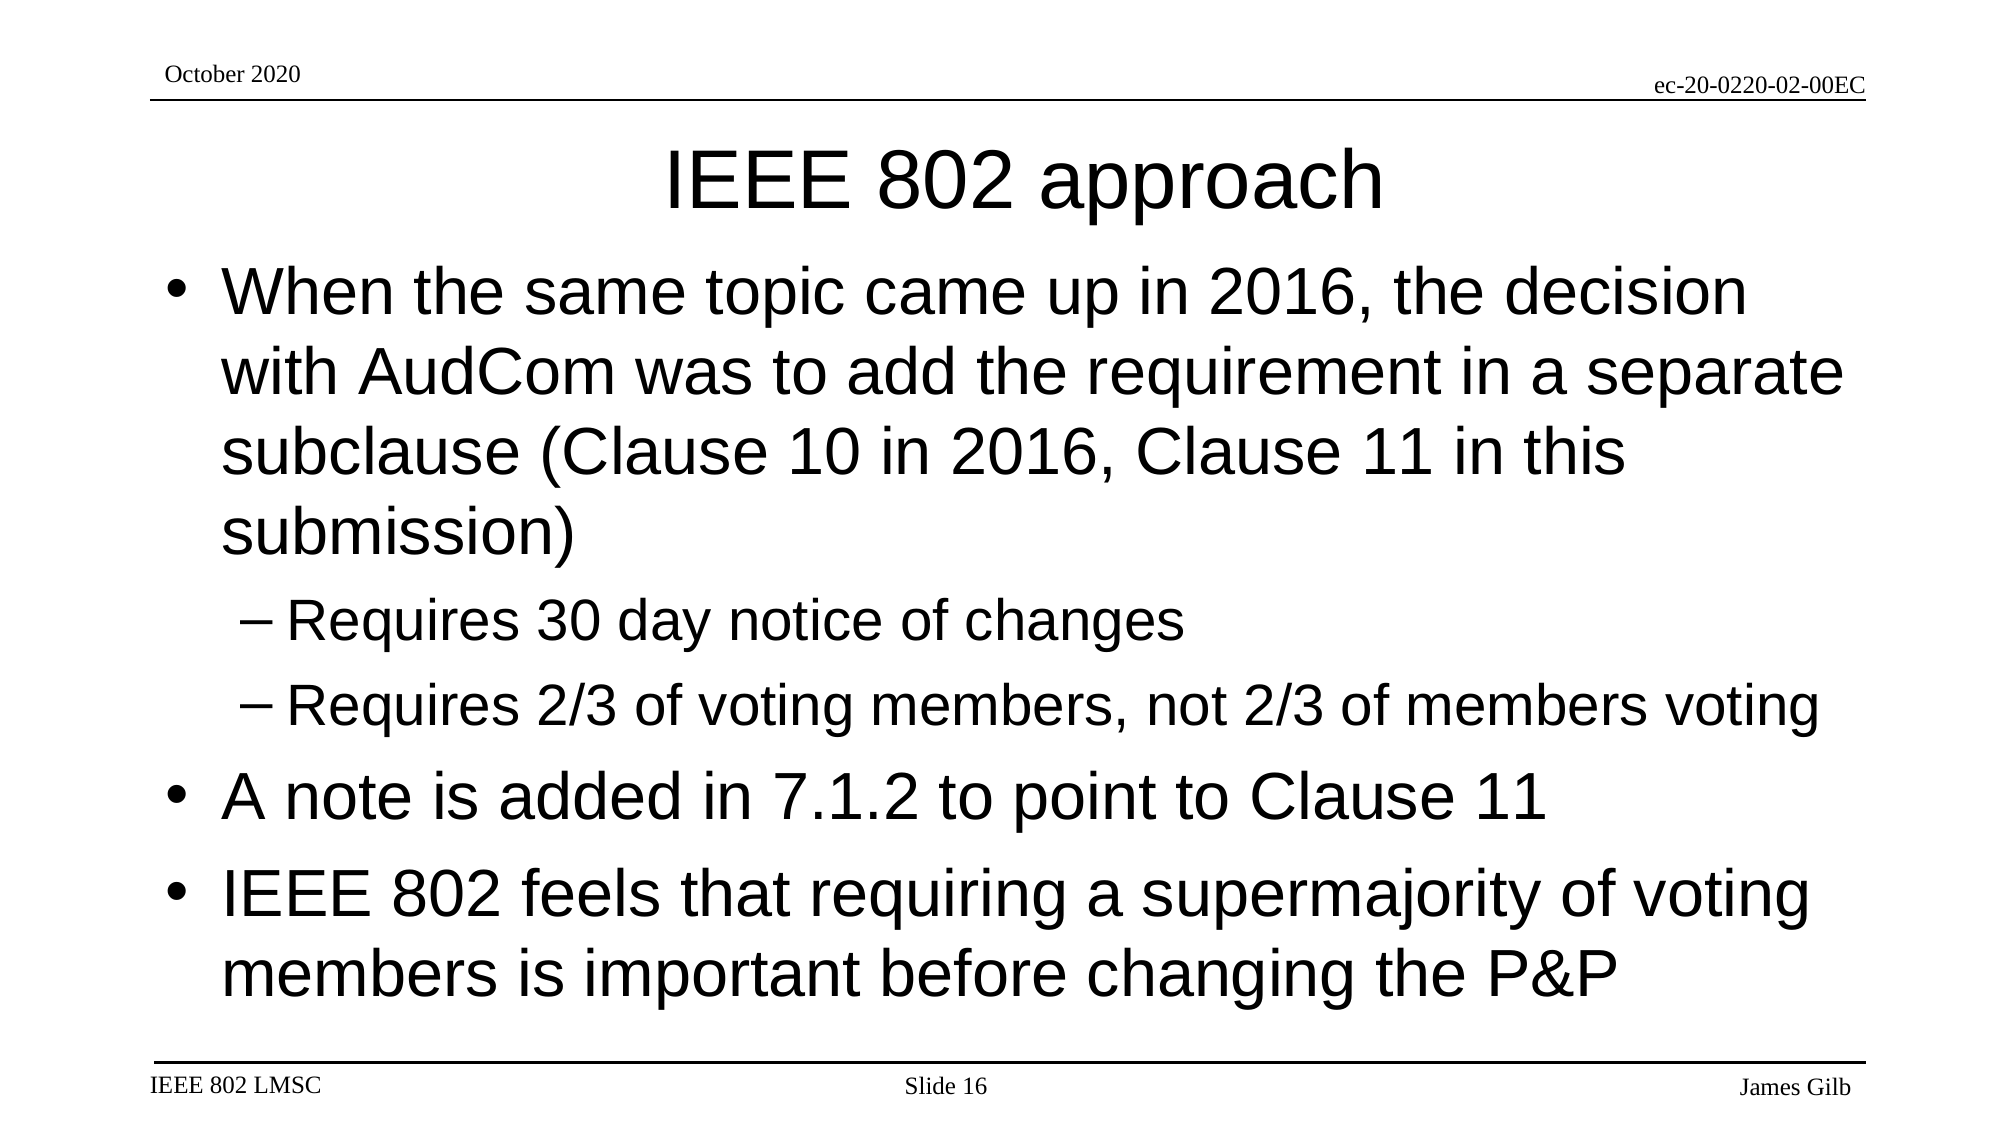

# IEEE 802 approach
When the same topic came up in 2016, the decision with AudCom was to add the requirement in a separate subclause (Clause 10 in 2016, Clause 11 in this submission)
Requires 30 day notice of changes
Requires 2/3 of voting members, not 2/3 of members voting
A note is added in 7.1.2 to point to Clause 11
IEEE 802 feels that requiring a supermajority of voting members is important before changing the P&P
16